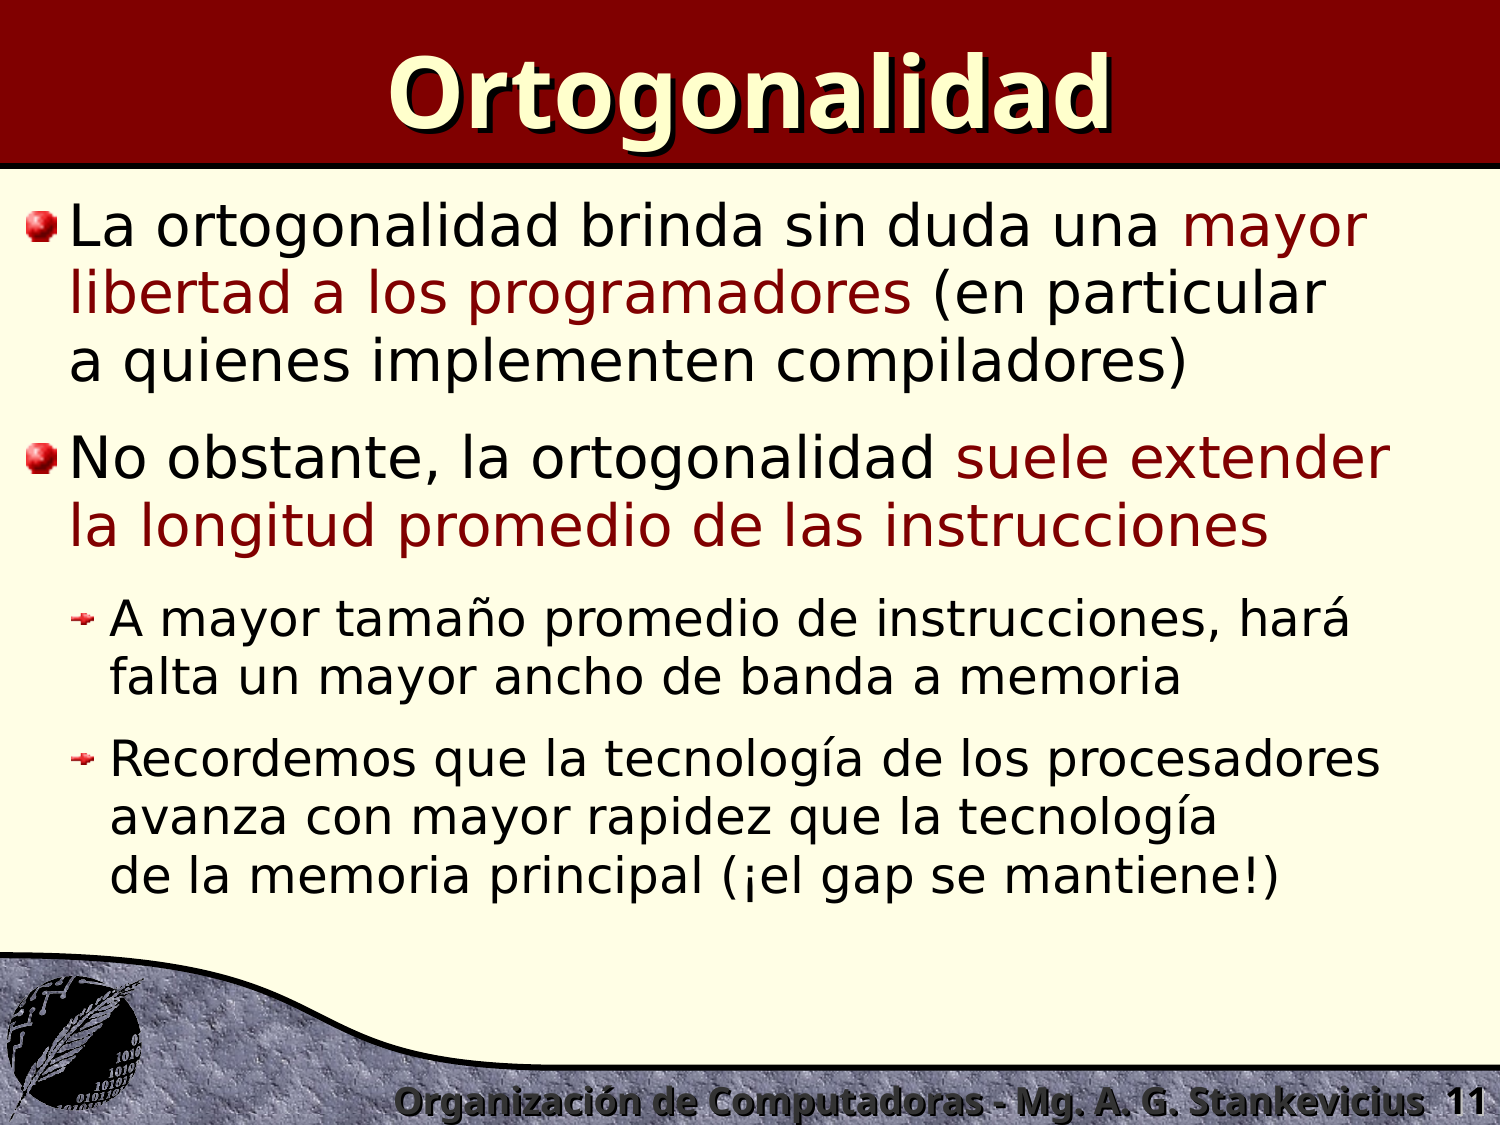

# Ortogonalidad
La ortogonalidad brinda sin duda una mayor libertad a los programadores (en particular
a quienes implementen compiladores)
No obstante, la ortogonalidad suele extender
la longitud promedio de las instrucciones
A mayor tamaño promedio de instrucciones, hará
falta un mayor ancho de banda a memoria
Recordemos que la tecnología de los procesadores avanza con mayor rapidez que la tecnología
de la memoria principal (¡el gap se mantiene!)
11